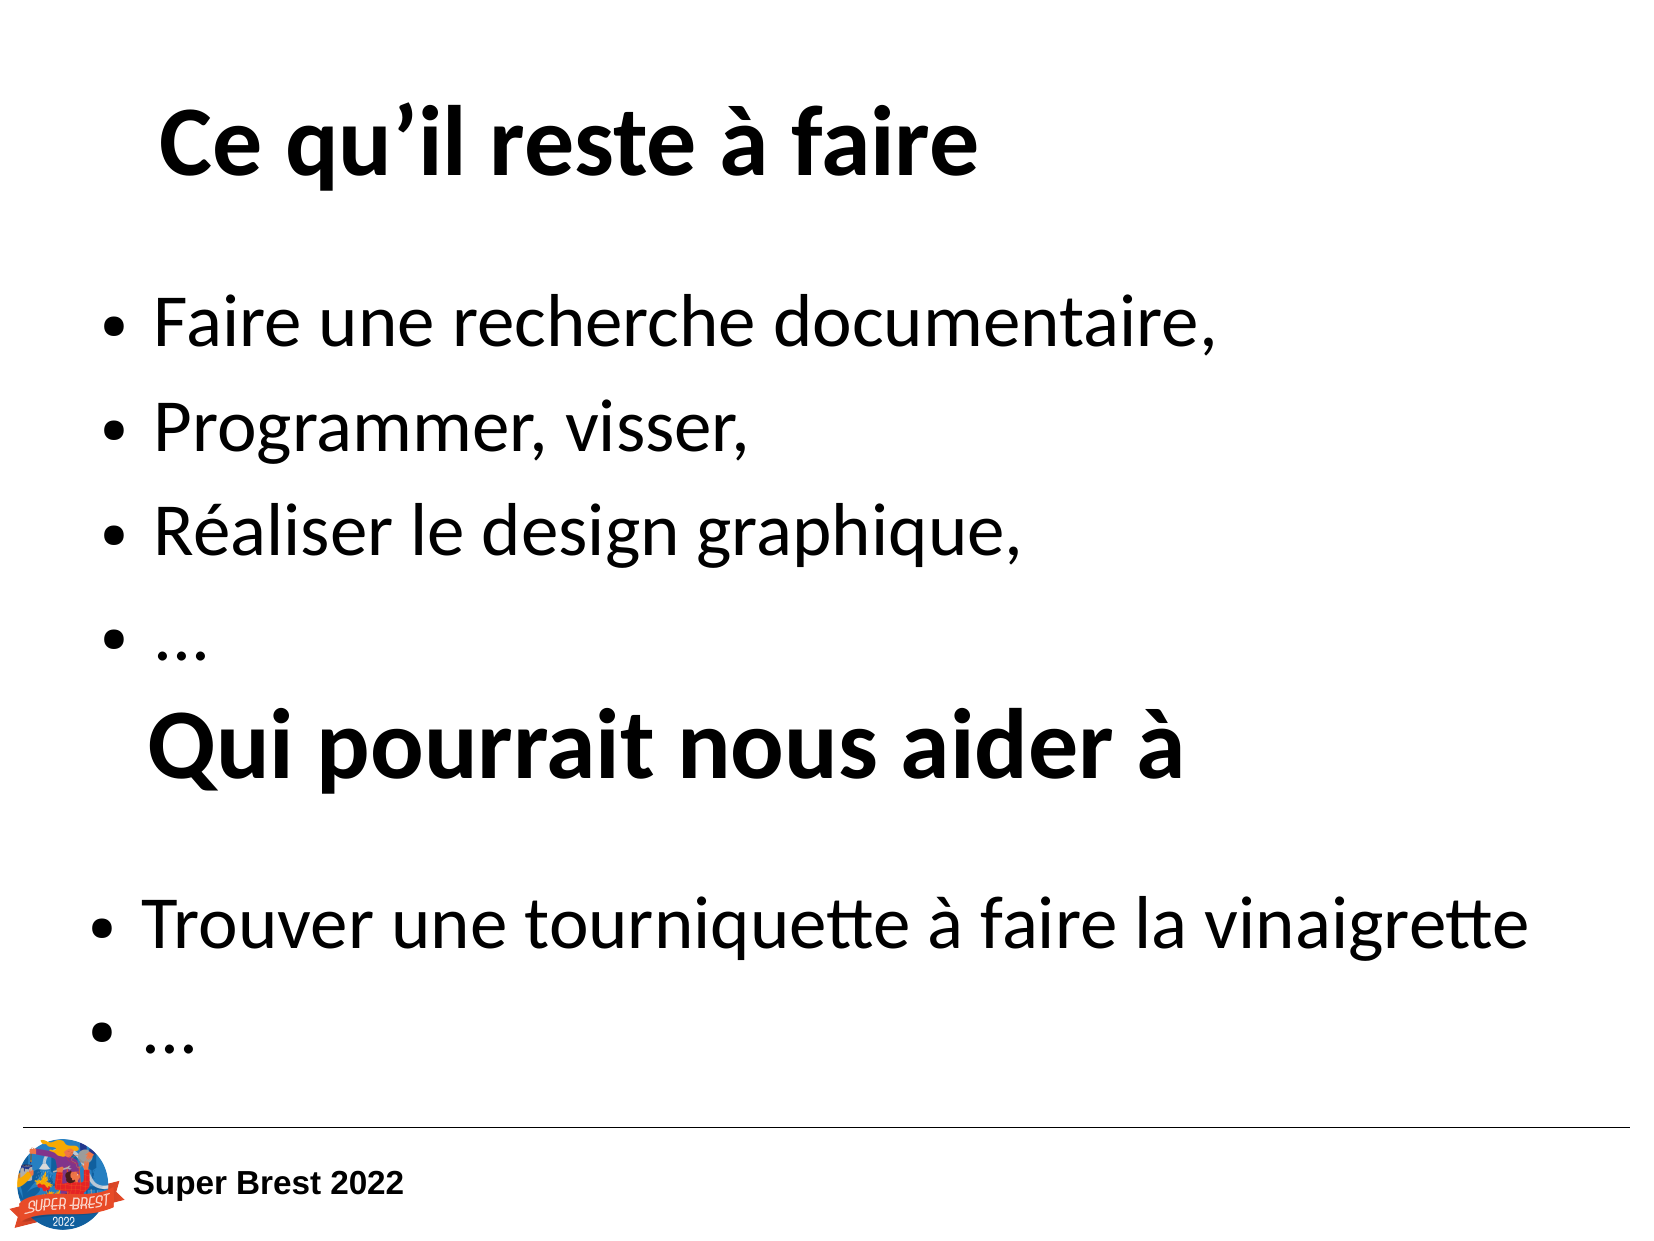

# Ce qu’il reste à faire
Faire une recherche documentaire,
Programmer, visser,
Réaliser le design graphique,
...
		Qui pourrait nous aider à
Trouver une tourniquette à faire la vinaigrette
...
Super Brest 2022